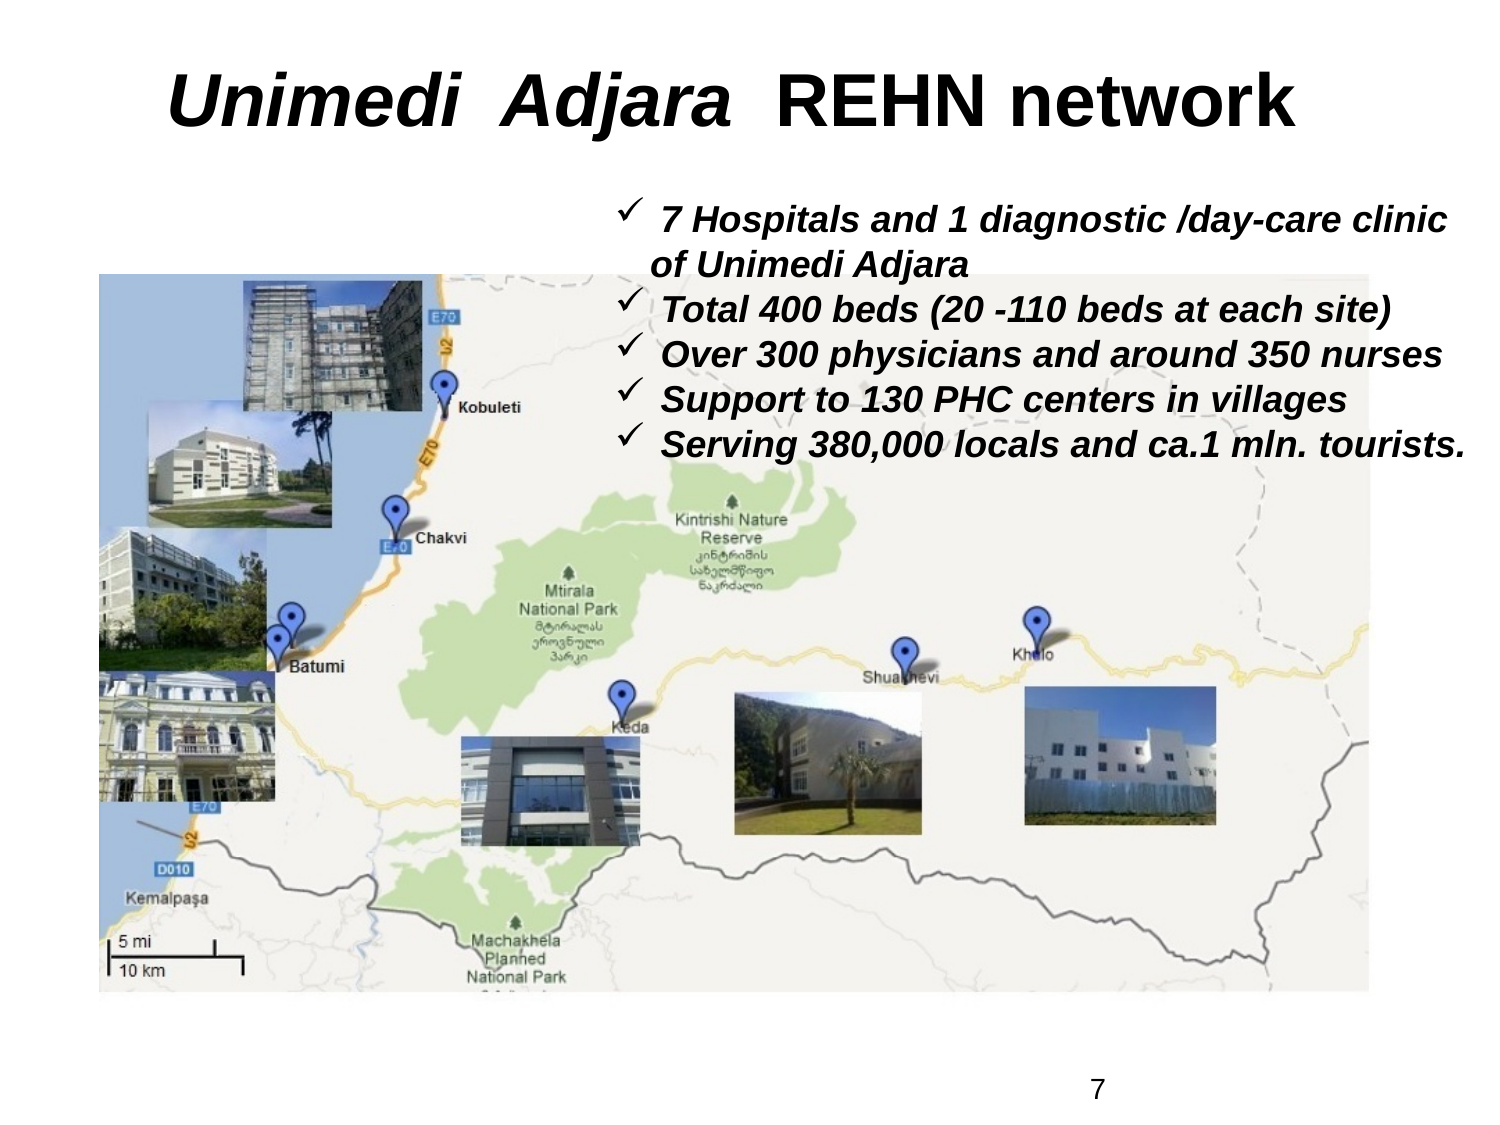

# Unimedi Adjara REHN network
 7 Hospitals and 1 diagnostic /day-care clinic of Unimedi Adjara
 Total 400 beds (20 -110 beds at each site)
 Over 300 physicians and around 350 nurses
 Support to 130 PHC centers in villages
 Serving 380,000 locals and ca.1 mln. tourists.